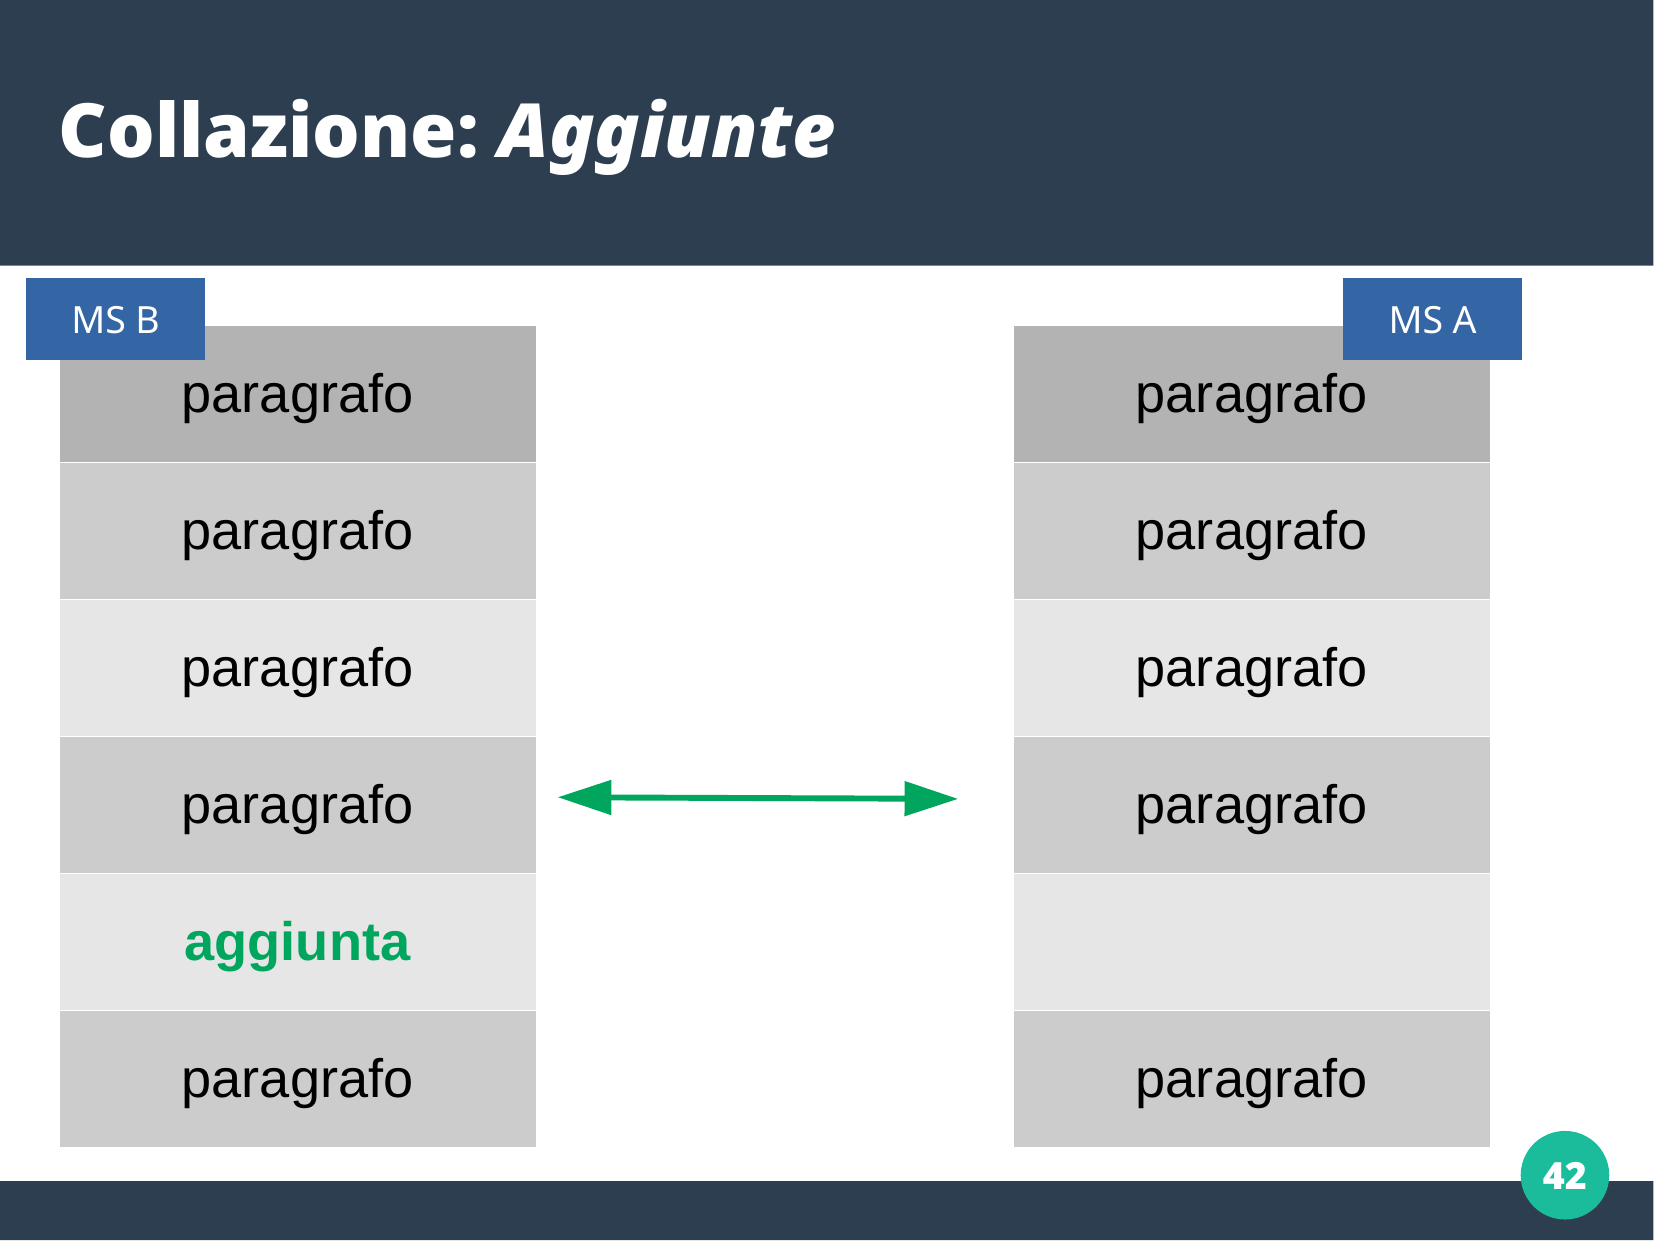

# Collazione: Aggiunte
MS B
MS A
| paragrafo | | paragrafo |
| --- | --- | --- |
| paragrafo | | paragrafo |
| paragrafo | | paragrafo |
| paragrafo | | paragrafo |
| aggiunta | | |
| paragrafo | | paragrafo |
42